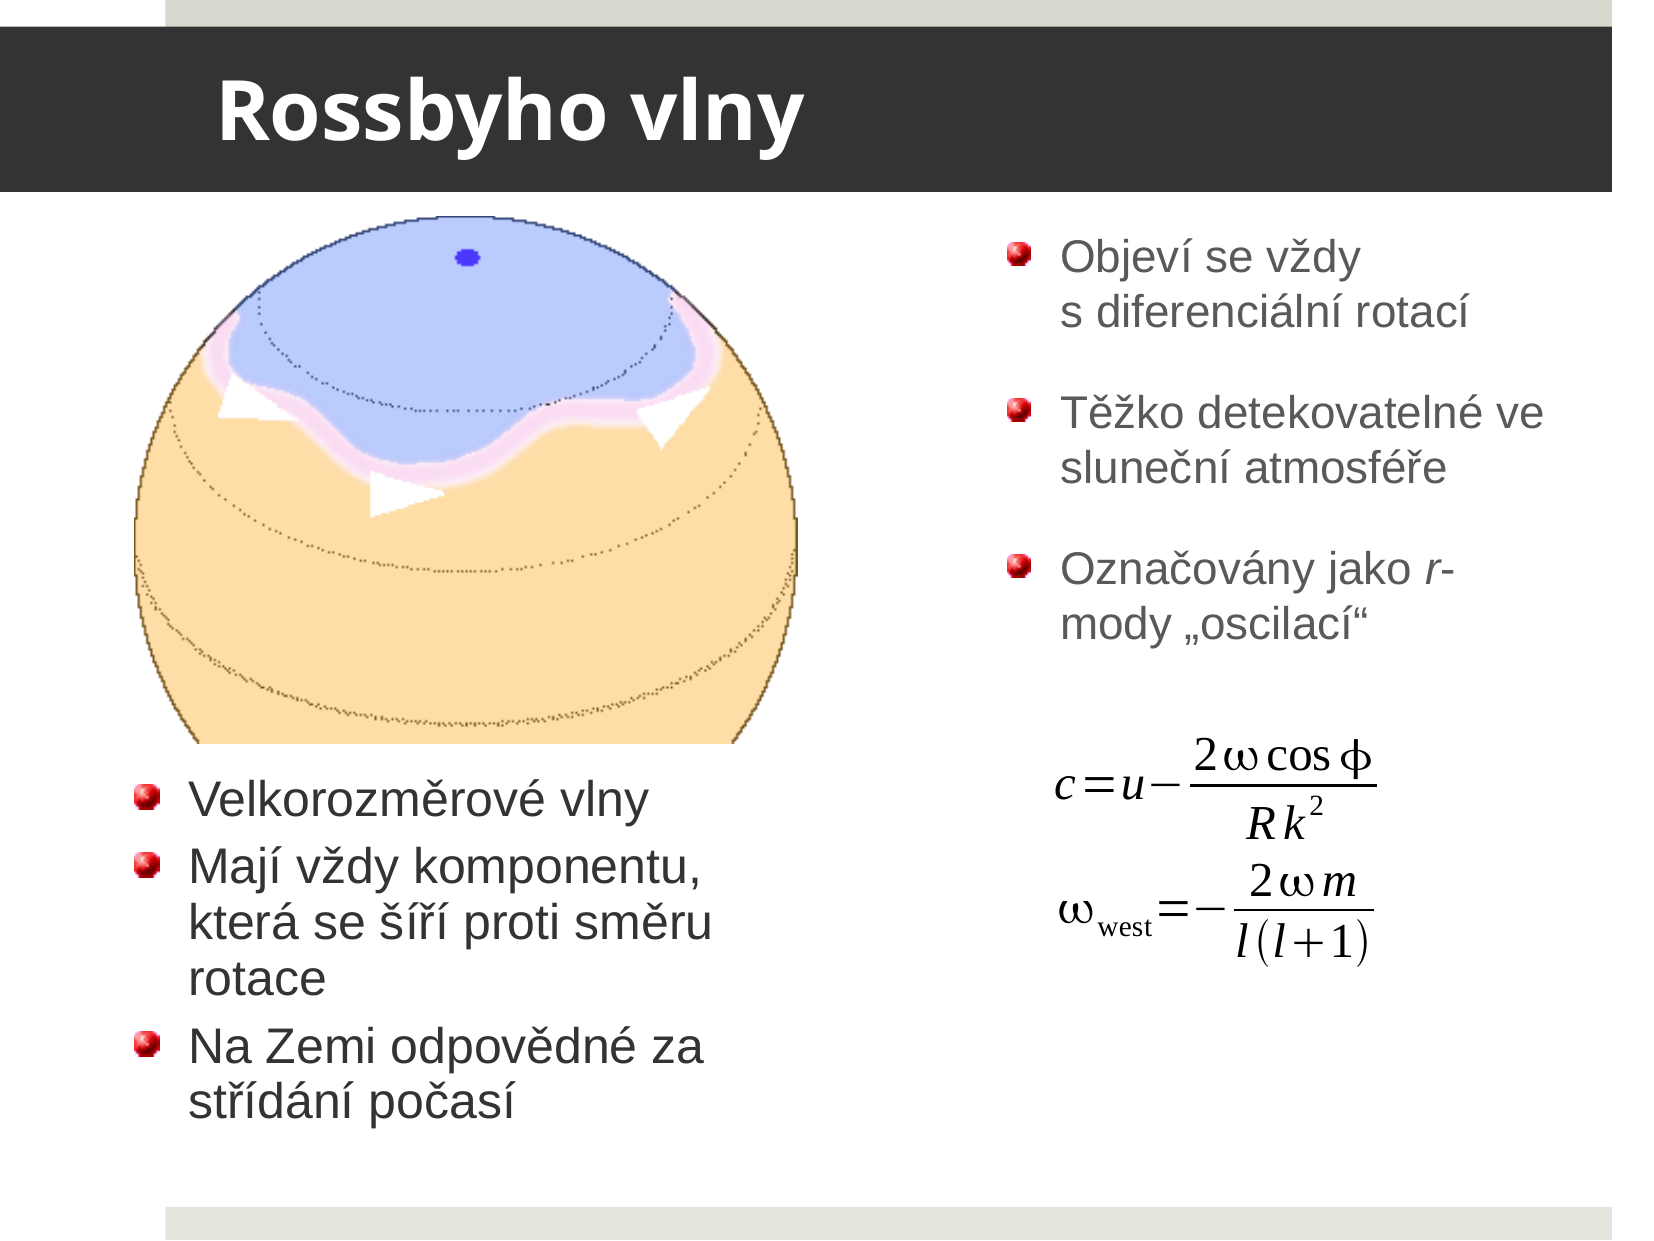

# Rossbyho vlny
Objeví se vždy s diferenciální rotací
Těžko detekovatelné ve sluneční atmosféře
Označovány jako r-mody „oscilací“
Velkorozměrové vlny
Mají vždy komponentu, která se šíří proti směru rotace
Na Zemi odpovědné za střídání počasí